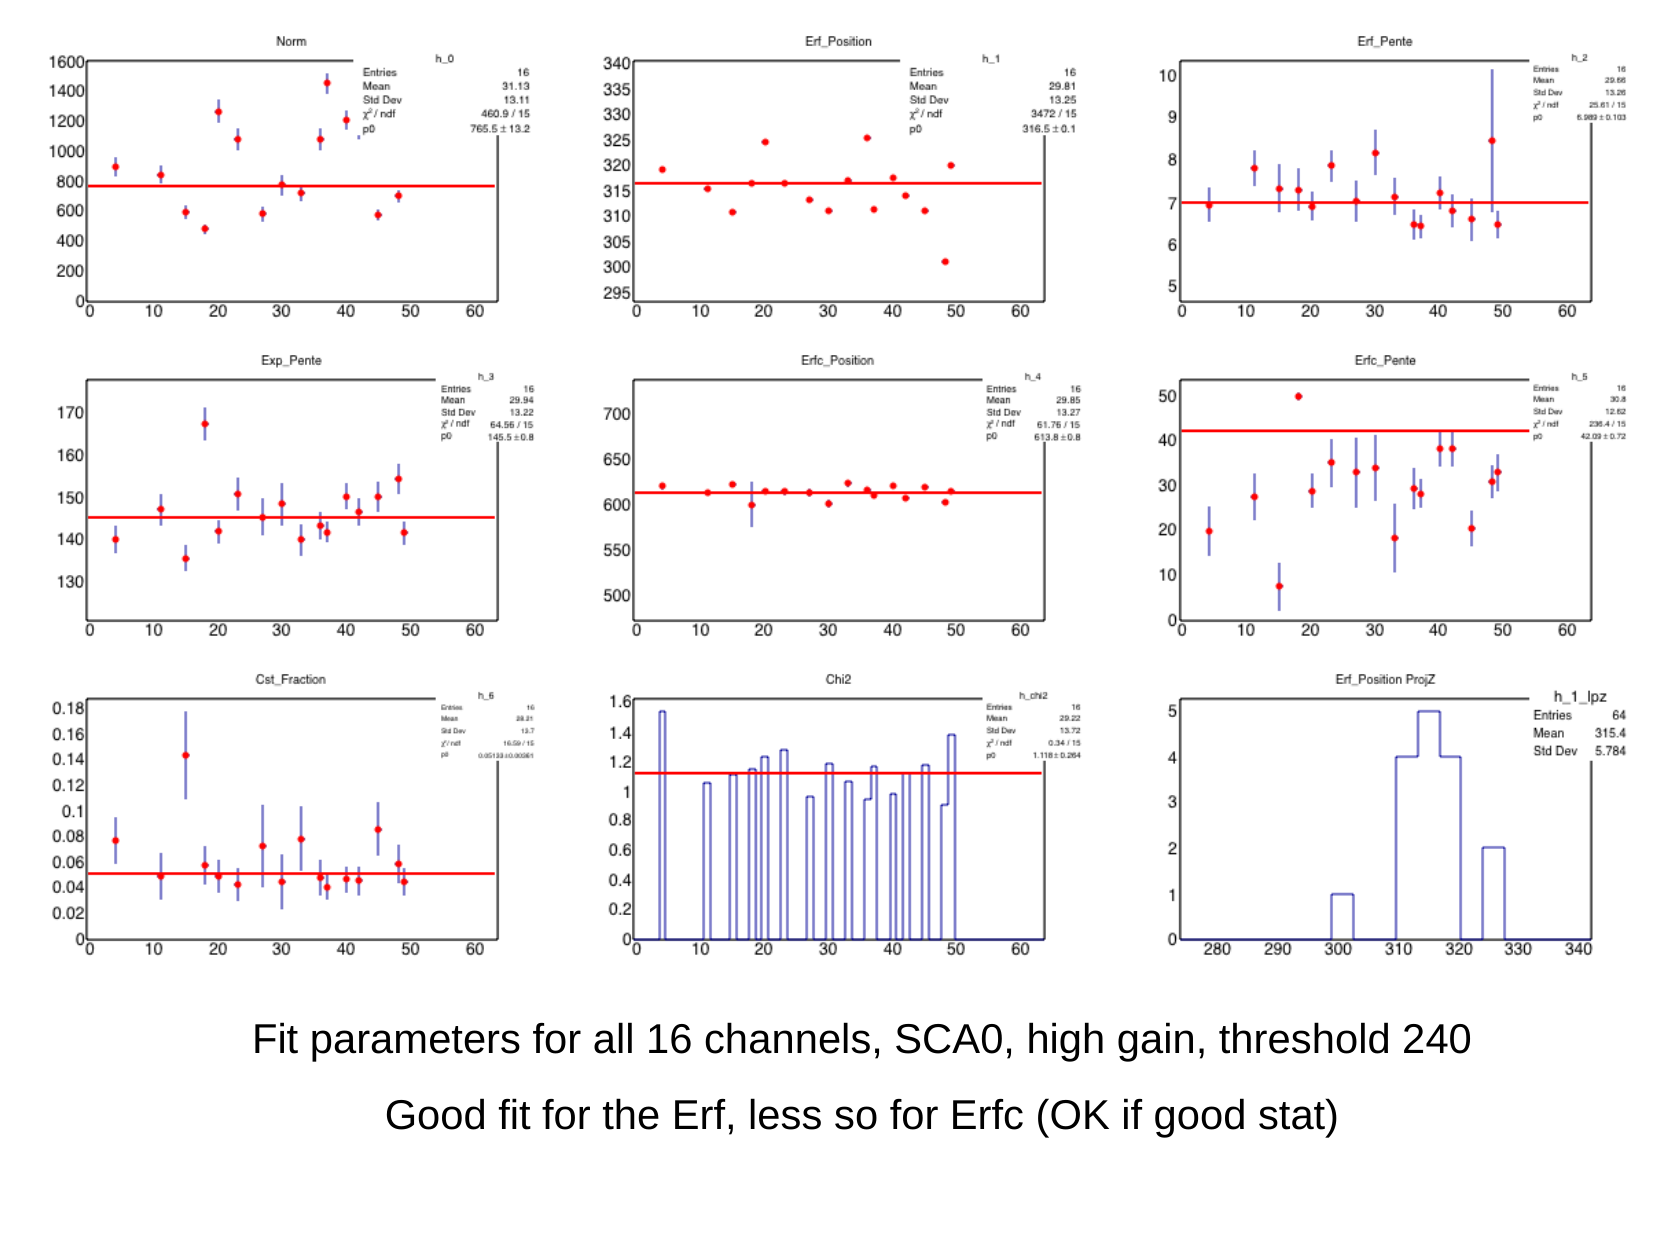

# Fit parameters for all 16 channels, SCA0, high gain, threshold 240
Good fit for the Erf, less so for Erfc (OK if good stat)